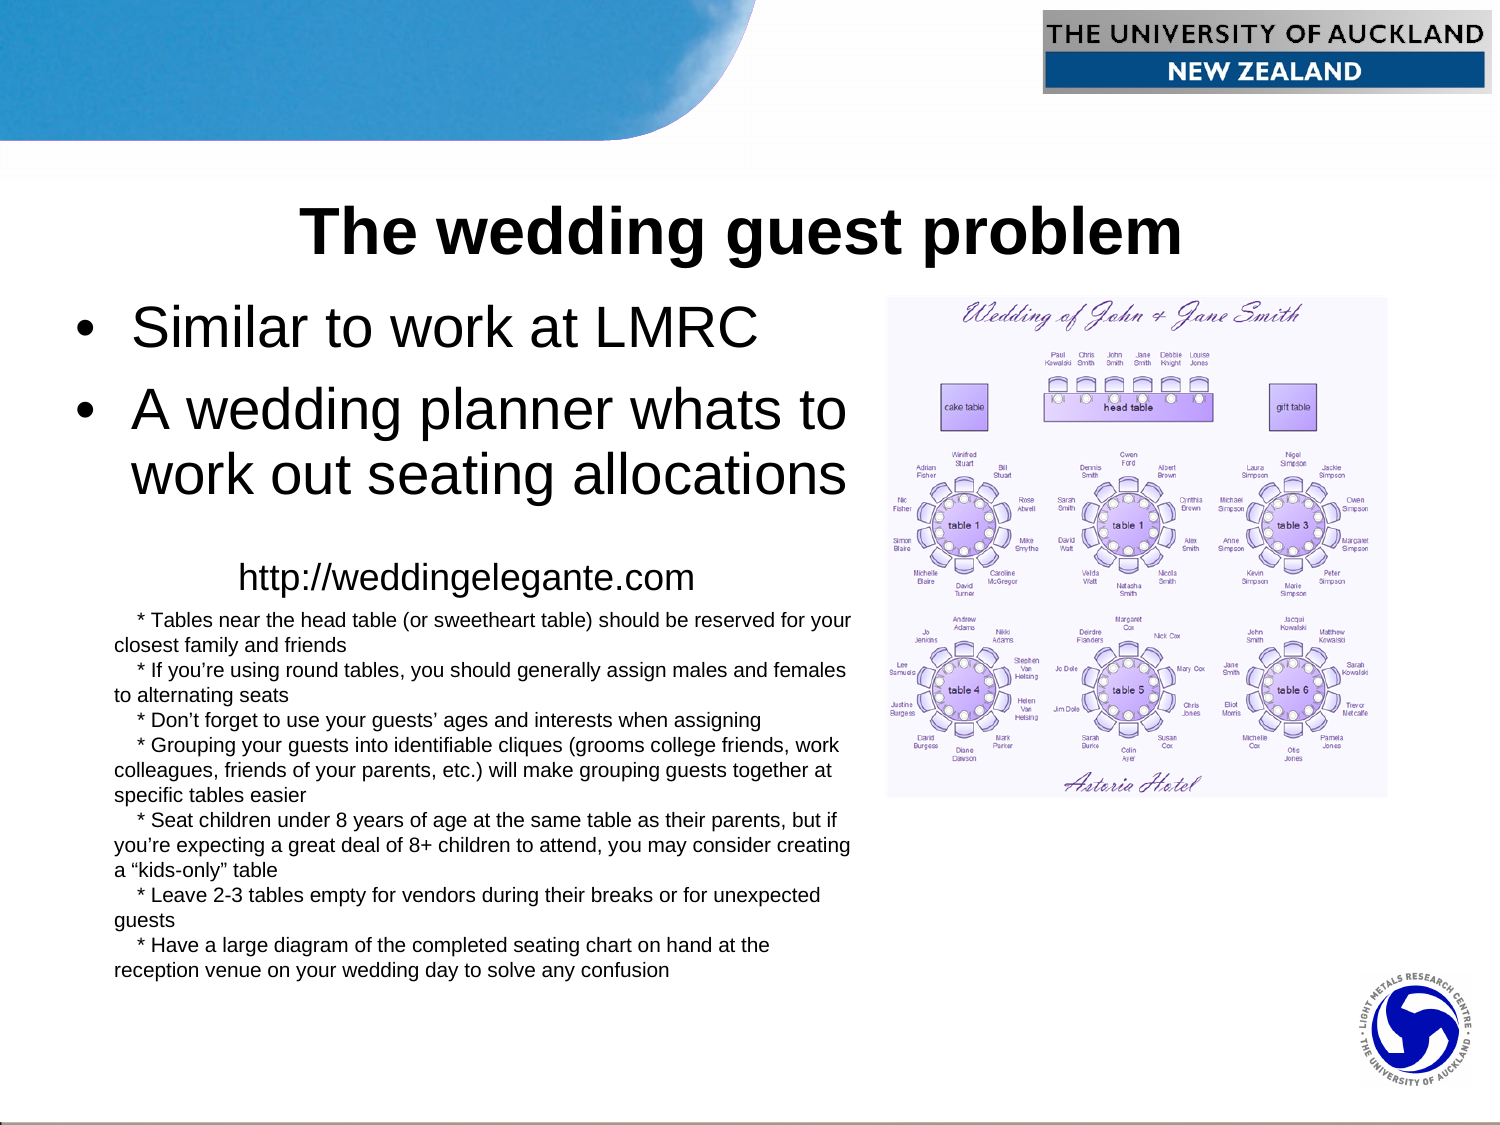

# The wedding guest problem
Similar to work at LMRC
A wedding planner whats to work out seating allocations
http://weddingelegante.com
 * Tables near the head table (or sweetheart table) should be reserved for your closest family and friends
 * If you’re using round tables, you should generally assign males and females to alternating seats
 * Don’t forget to use your guests’ ages and interests when assigning
 * Grouping your guests into identifiable cliques (grooms college friends, work colleagues, friends of your parents, etc.) will make grouping guests together at specific tables easier
 * Seat children under 8 years of age at the same table as their parents, but if you’re expecting a great deal of 8+ children to attend, you may consider creating a “kids-only” table
 * Leave 2-3 tables empty for vendors during their breaks or for unexpected guests
 * Have a large diagram of the completed seating chart on hand at the reception venue on your wedding day to solve any confusion